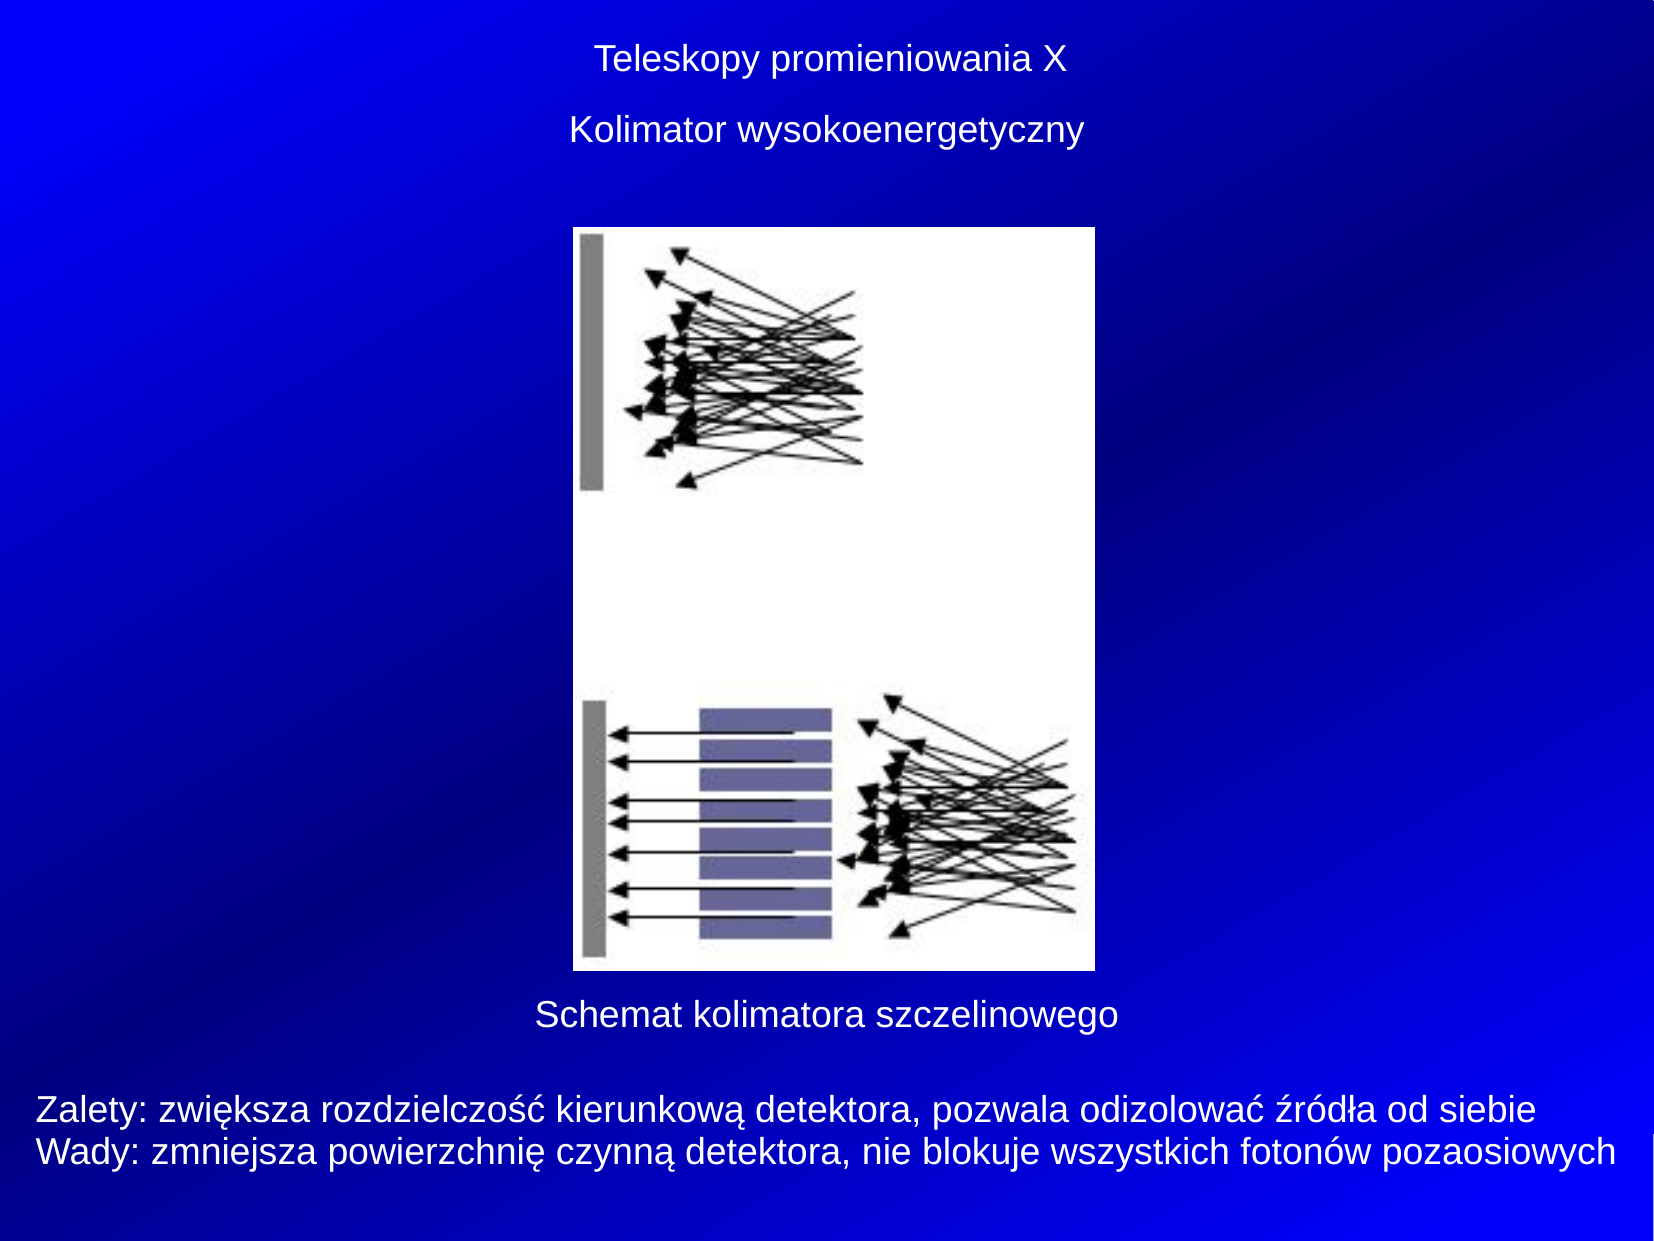

Teleskopy promieniowania X
Kolimator wysokoenergetyczny
Schemat kolimatora szczelinowego
Zalety: zwiększa rozdzielczość kierunkową detektora, pozwala odizolować źródła od siebie
Wady: zmniejsza powierzchnię czynną detektora, nie blokuje wszystkich fotonów pozaosiowych